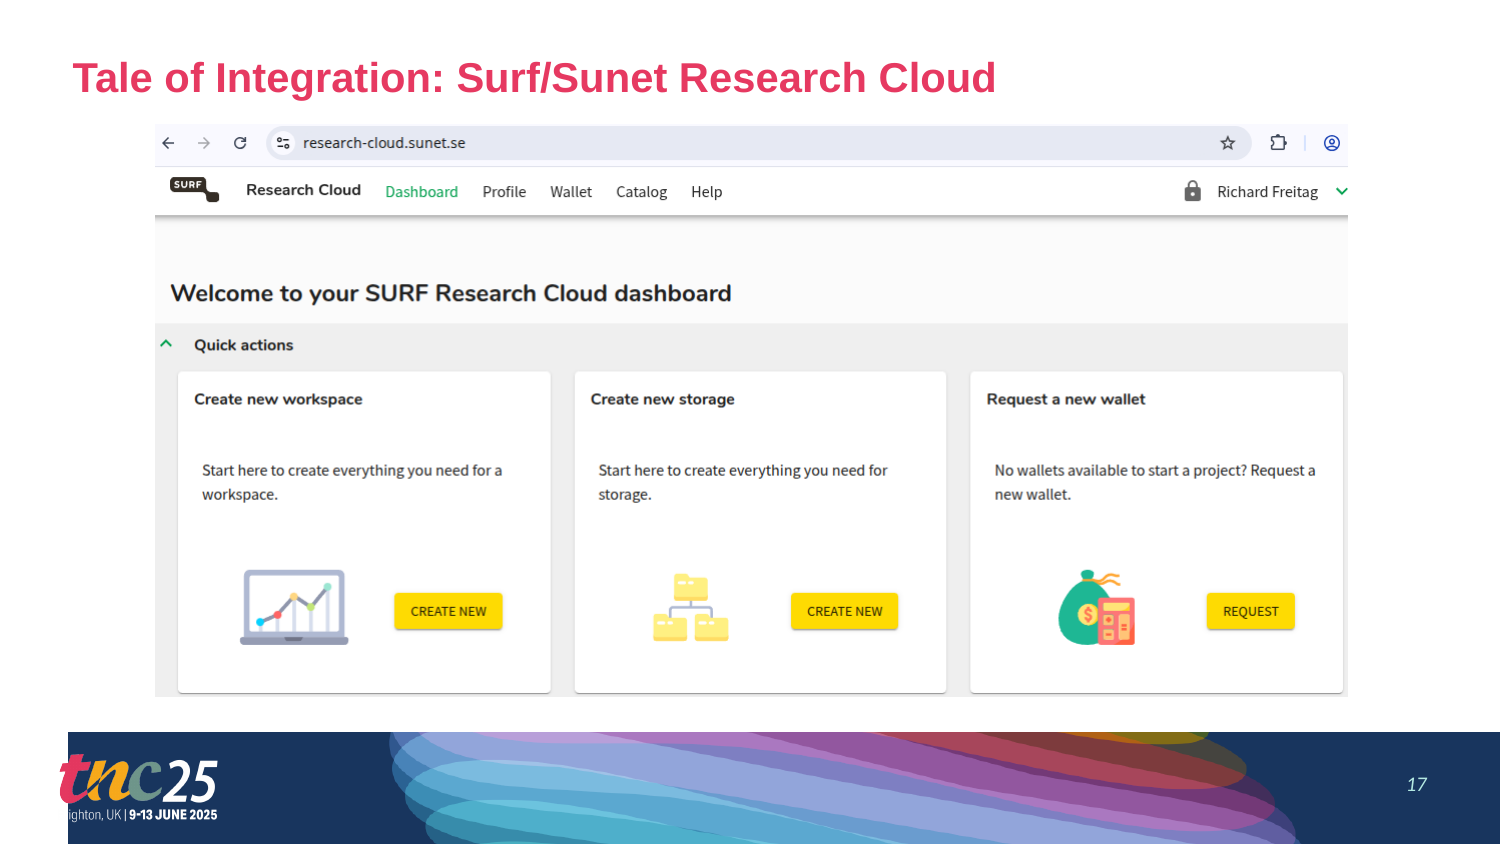

# Tale of Integration: Surf/Sunet Research Cloud
17